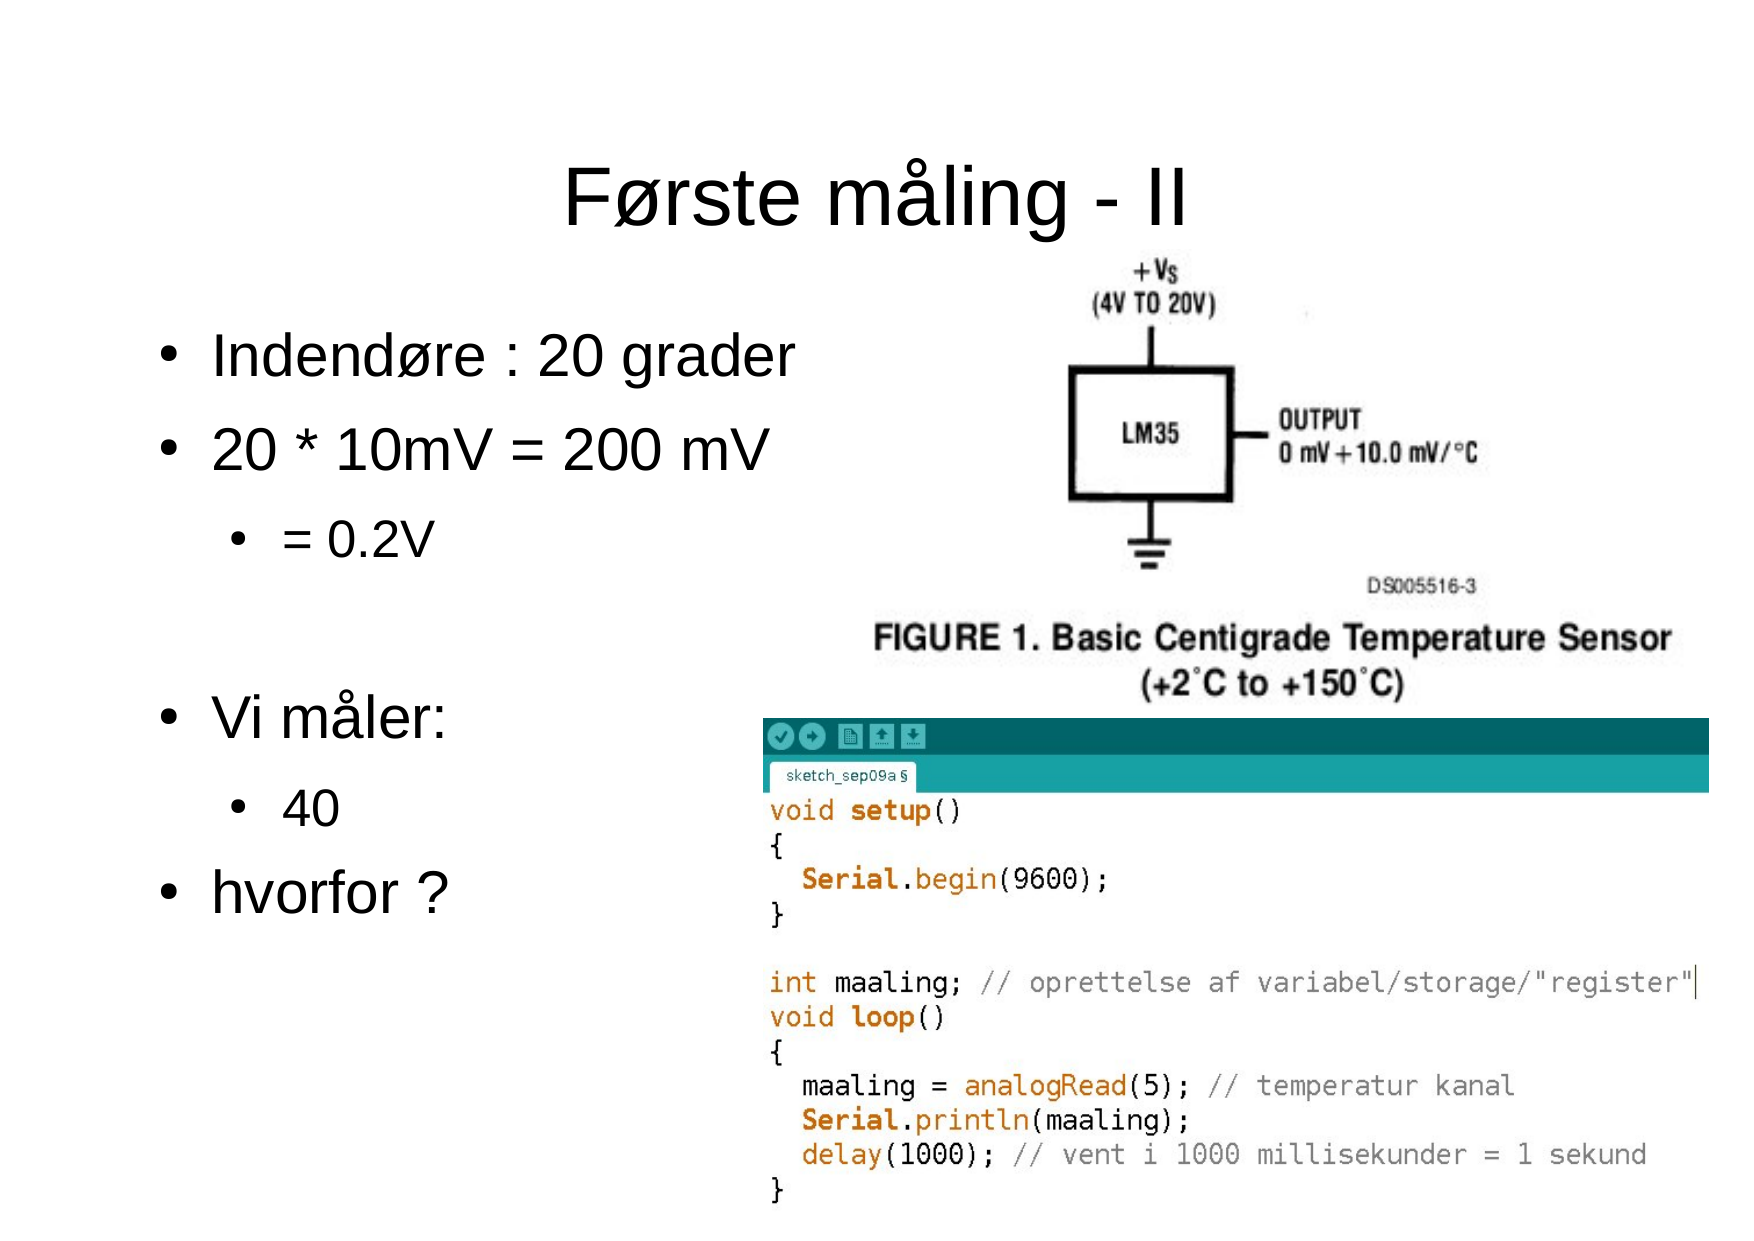

# Første måling - II
Indendøre : 20 grader
20 * 10mV = 200 mV
= 0.2V
Vi måler:
40
hvorfor ?
19